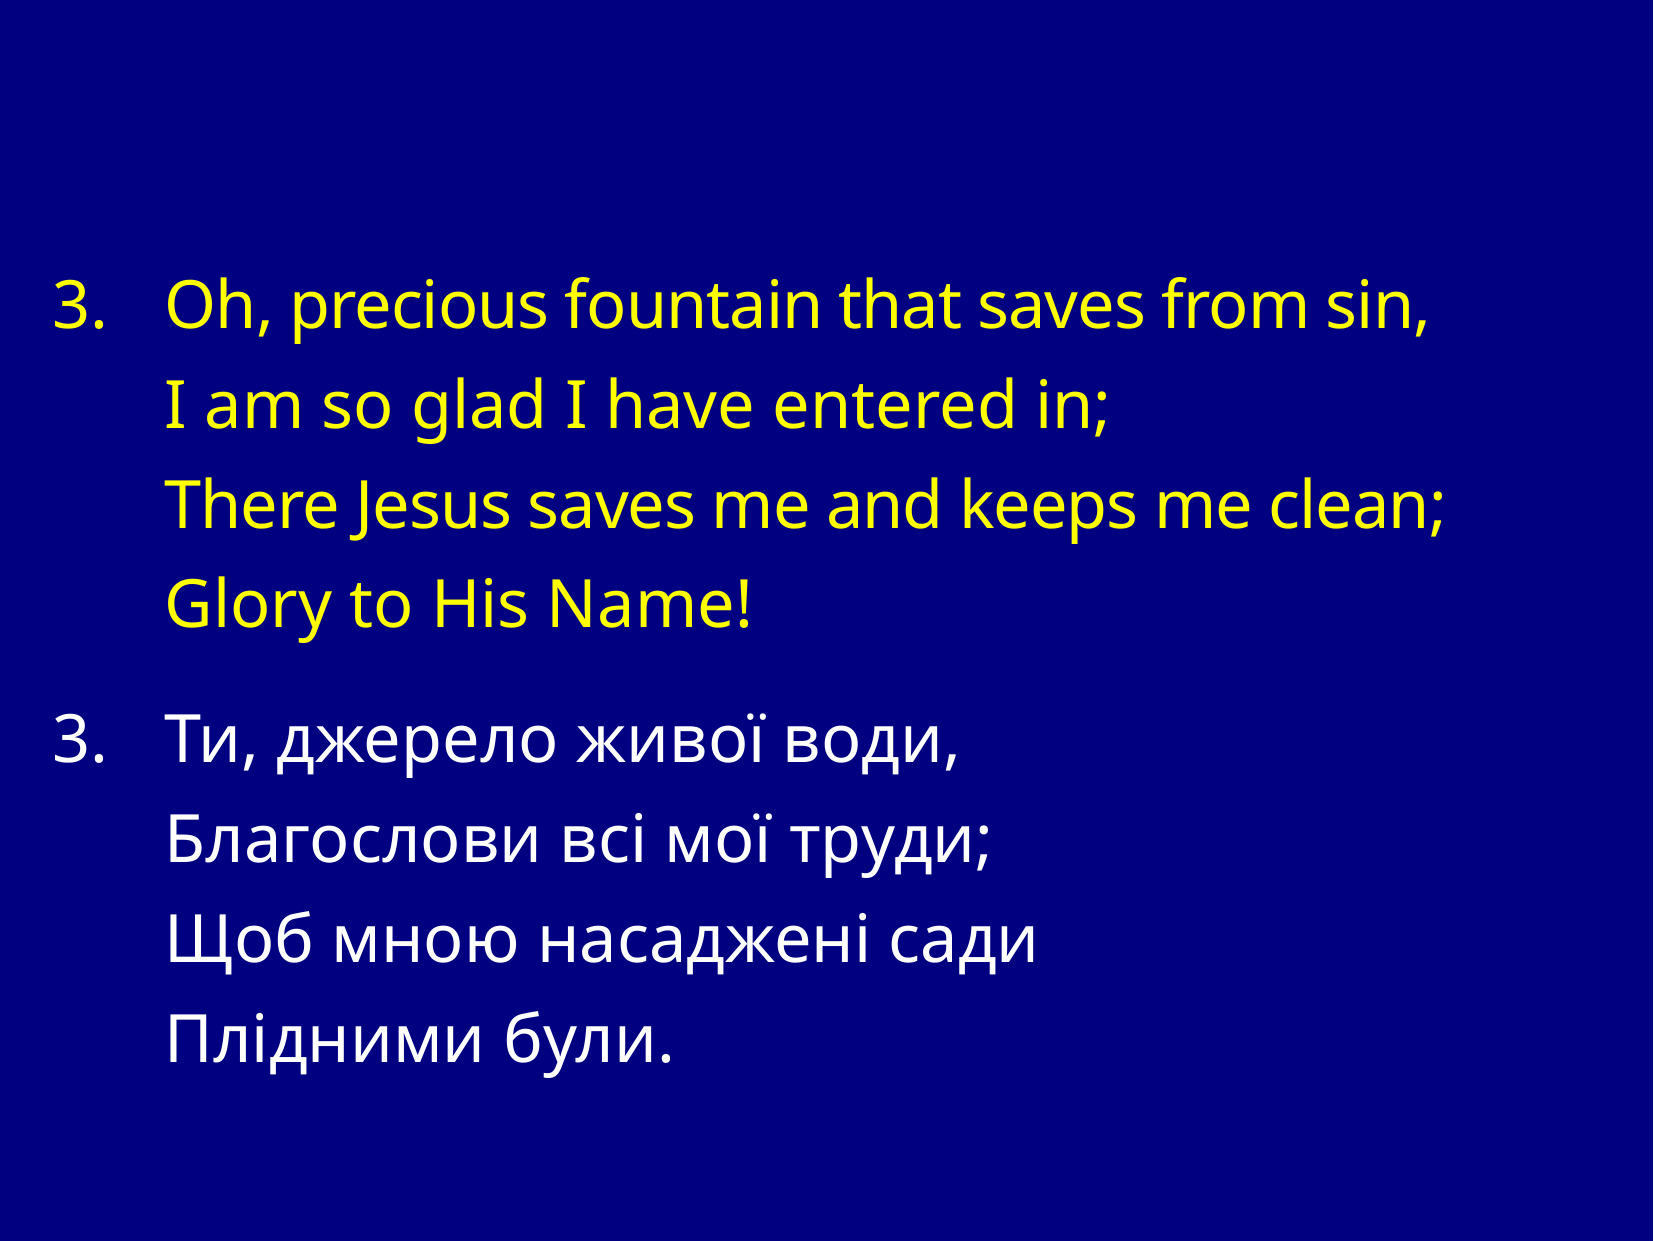

3.	Oh, precious fountain that saves from sin,
	I am so glad I have entered in;
	There Jesus saves me and keeps me clean;
	Glory to His Name!
3.	Ти, джерело живої води,
	Благослови всі мої труди;
	Щоб мною насаджені сади
	Плідними були.